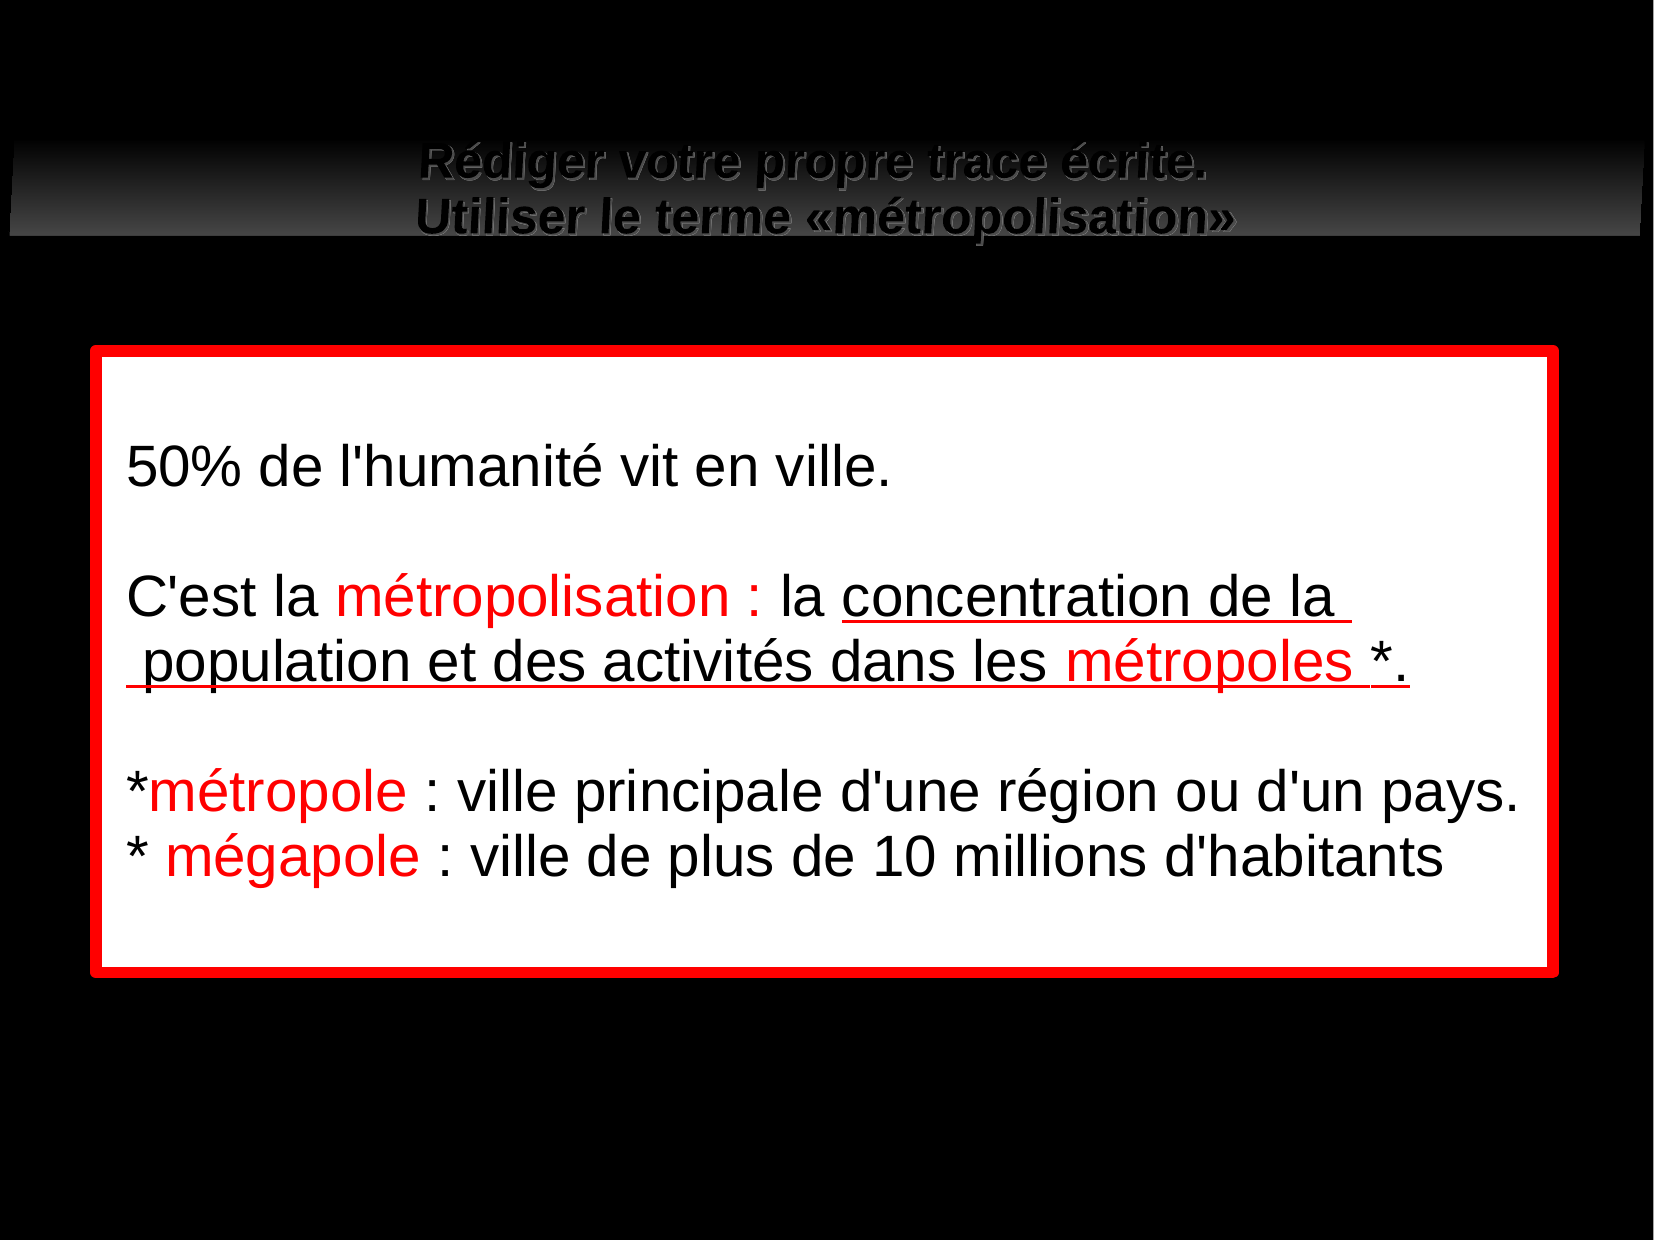

Rédiger votre propre trace écrite.
Utiliser le terme «métropolisation»
50% de l'humanité vit en ville.
C'est la métropolisation : la concentration de la
 population et des activités dans les métropoles *.
*métropole : ville principale d'une région ou d'un pays.
* mégapole : ville de plus de 10 millions d'habitants